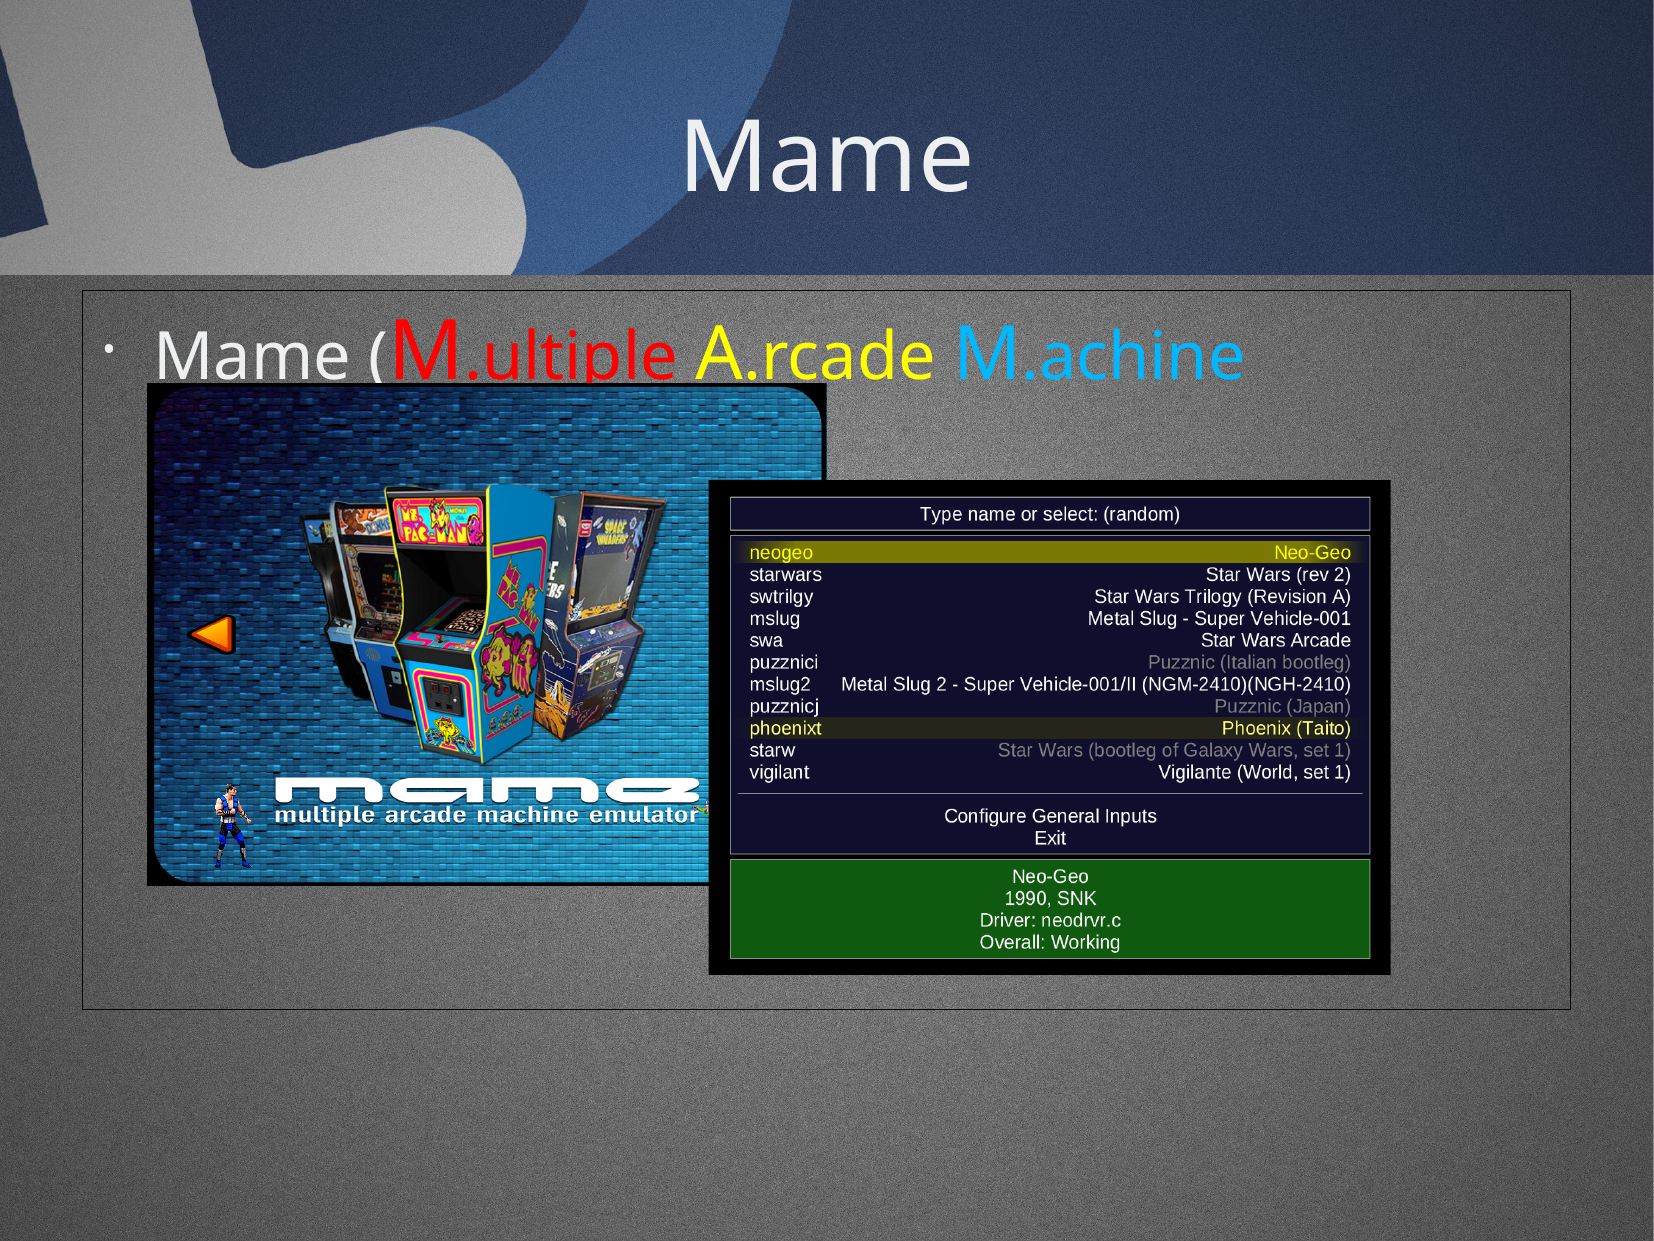

# Mame
Mame (M.ultiple A.rcade M.achine E.mulator)